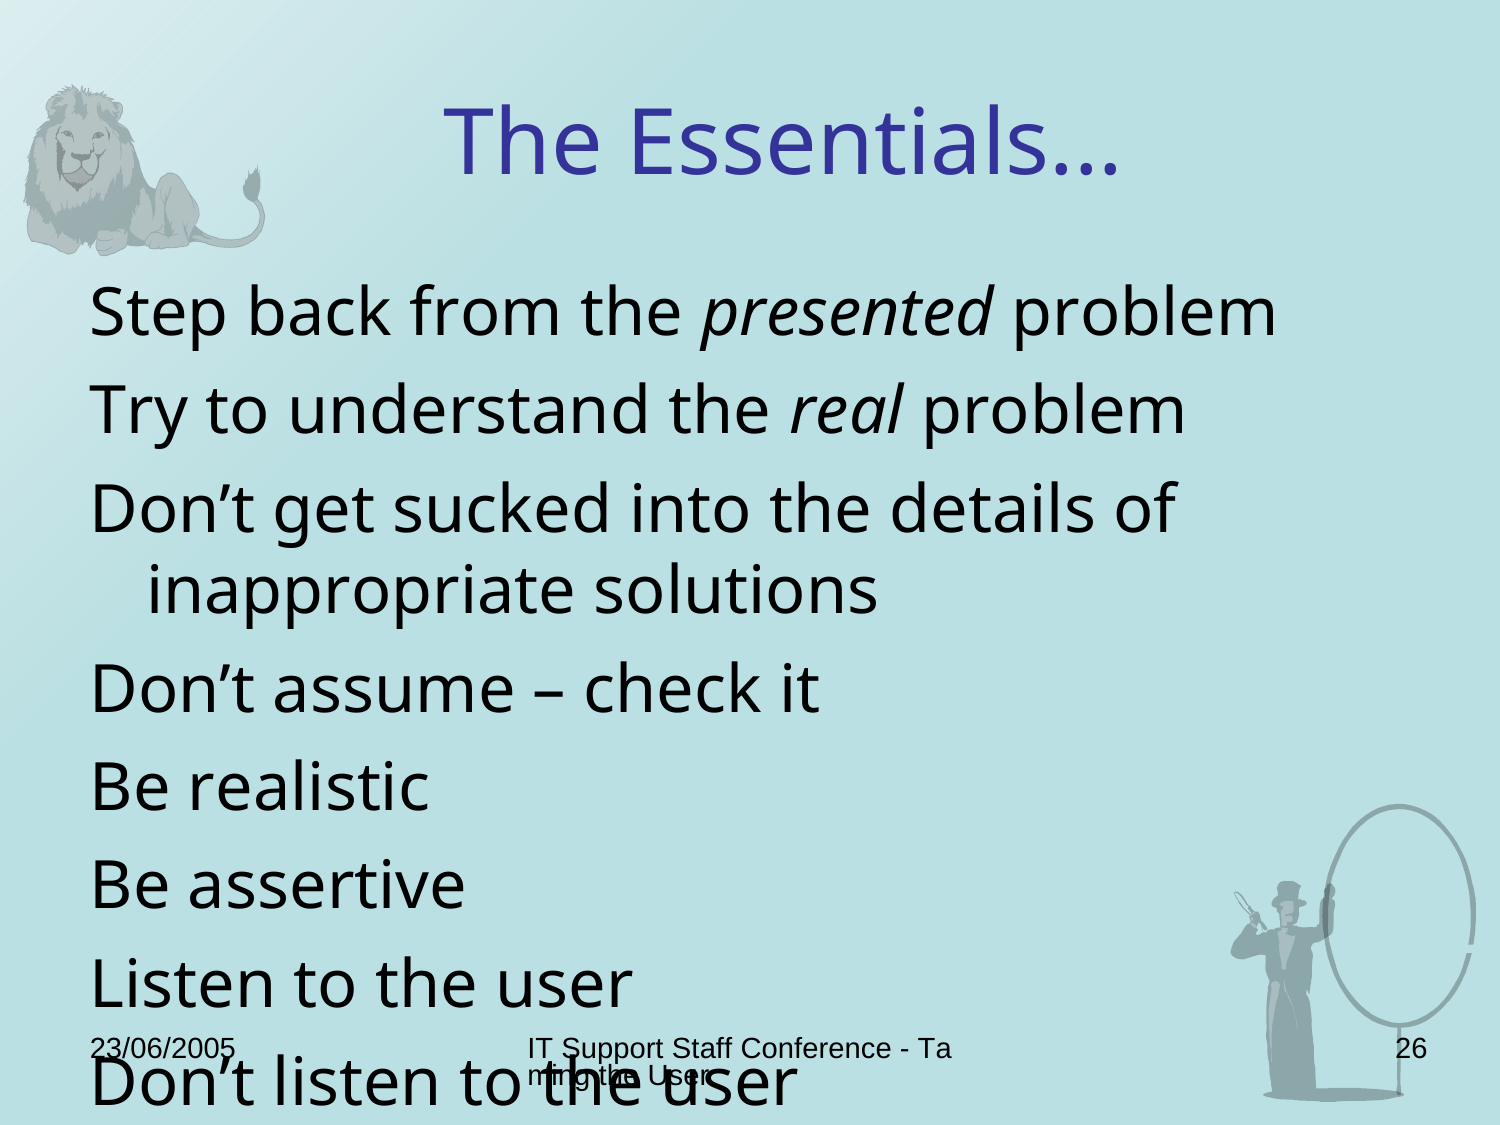

# The Essentials...
Step back from the presented problem
Try to understand the real problem
Don’t get sucked into the details of inappropriate solutions
Don’t assume – check it
Be realistic
Be assertive
Listen to the user
Don’t listen to the user
23/06/2005
IT Support Staff Conference - Taming the User
26